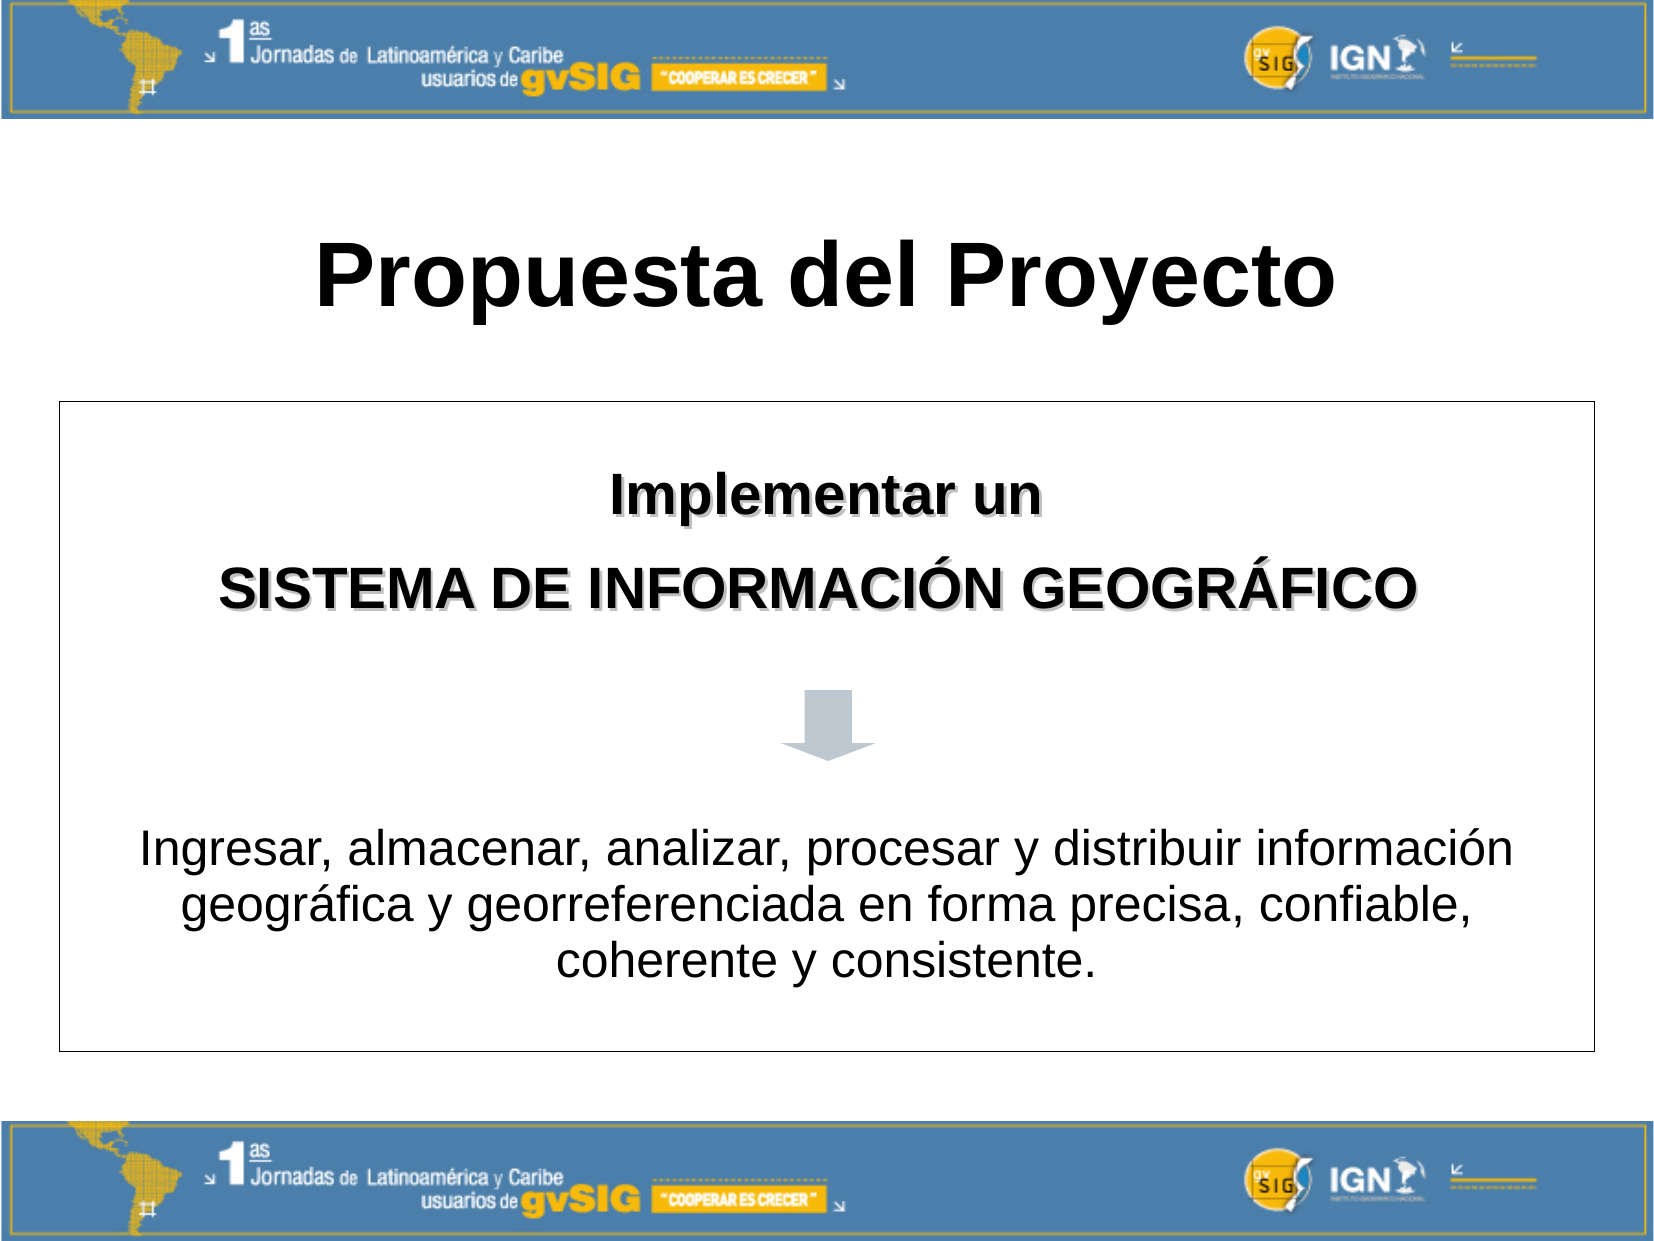

# Propuesta del Proyecto
Implementar un
SISTEMA DE INFORMACIÓN GEOGRÁFICO
Ingresar, almacenar, analizar, procesar y distribuir información geográfica y georreferenciada en forma precisa, confiable, coherente y consistente.